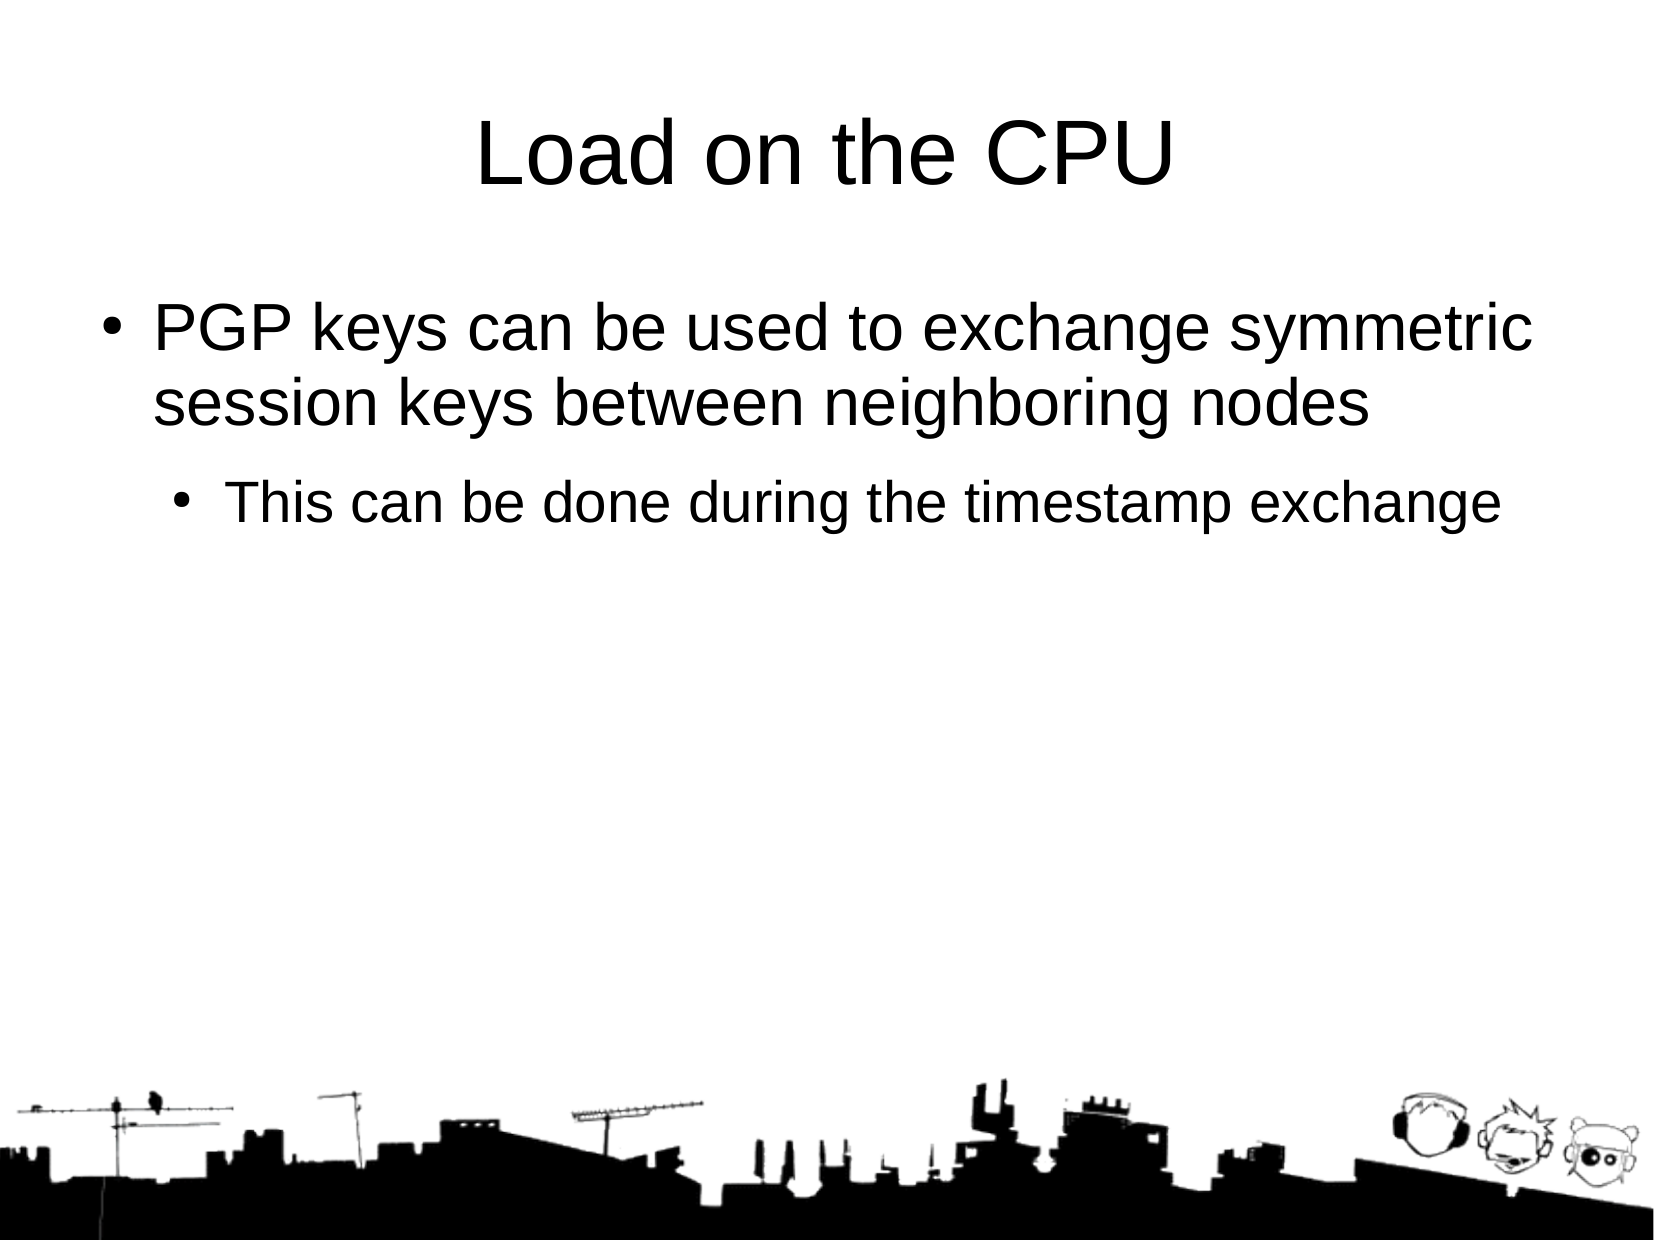

# Load on the CPU
PGP keys can be used to exchange symmetric session keys between neighboring nodes
This can be done during the timestamp exchange